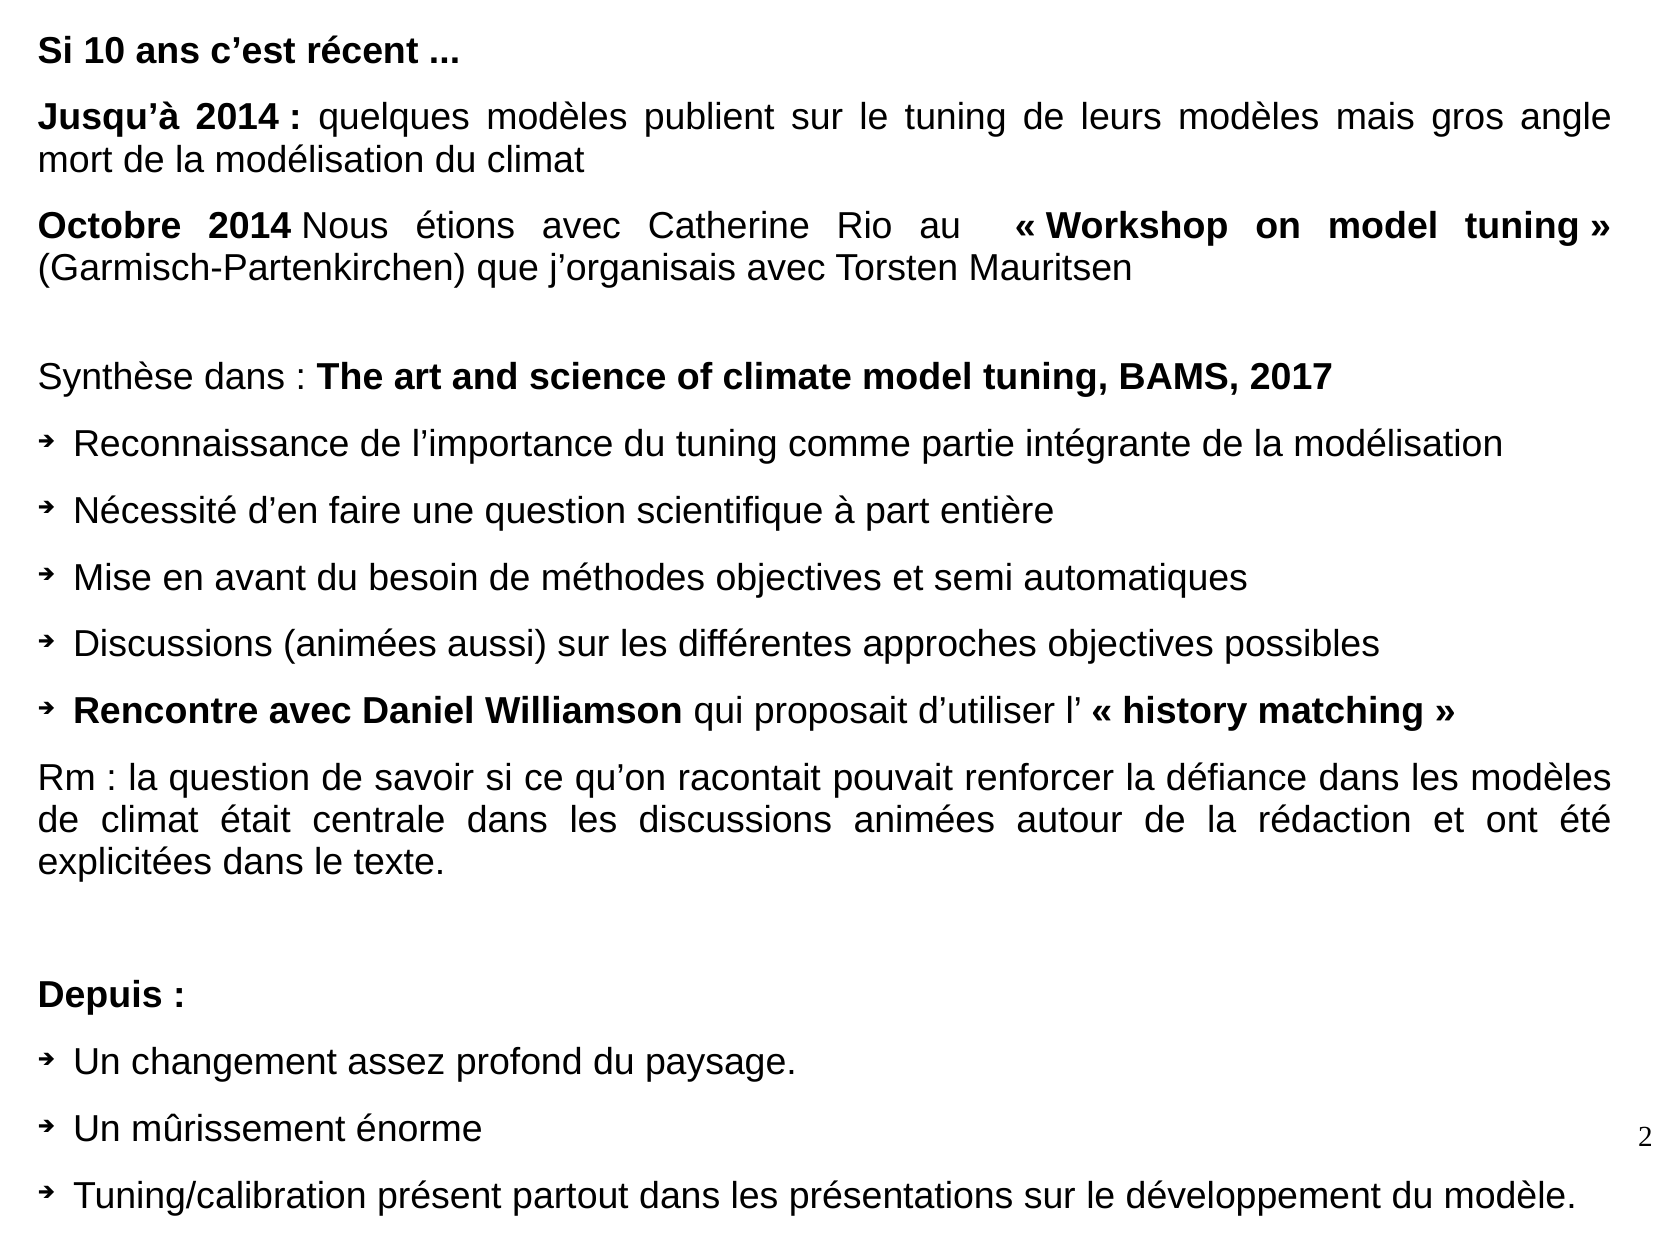

Si 10 ans c’est récent ...
Jusqu’à 2014 : quelques modèles publient sur le tuning de leurs modèles mais gros angle mort de la modélisation du climat
Octobre 2014 Nous étions avec Catherine Rio au « Workshop on model tuning » (Garmisch-Partenkirchen) que j’organisais avec Torsten Mauritsen
Synthèse dans : The art and science of climate model tuning, BAMS, 2017
Reconnaissance de l’importance du tuning comme partie intégrante de la modélisation
Nécessité d’en faire une question scientifique à part entière
Mise en avant du besoin de méthodes objectives et semi automatiques
Discussions (animées aussi) sur les différentes approches objectives possibles
Rencontre avec Daniel Williamson qui proposait d’utiliser l’ « history matching »
Rm : la question de savoir si ce qu’on racontait pouvait renforcer la défiance dans les modèles de climat était centrale dans les discussions animées autour de la rédaction et ont été explicitées dans le texte.
Depuis :
Un changement assez profond du paysage.
Un mûrissement énorme
Tuning/calibration présent partout dans les présentations sur le développement du modèle.
2